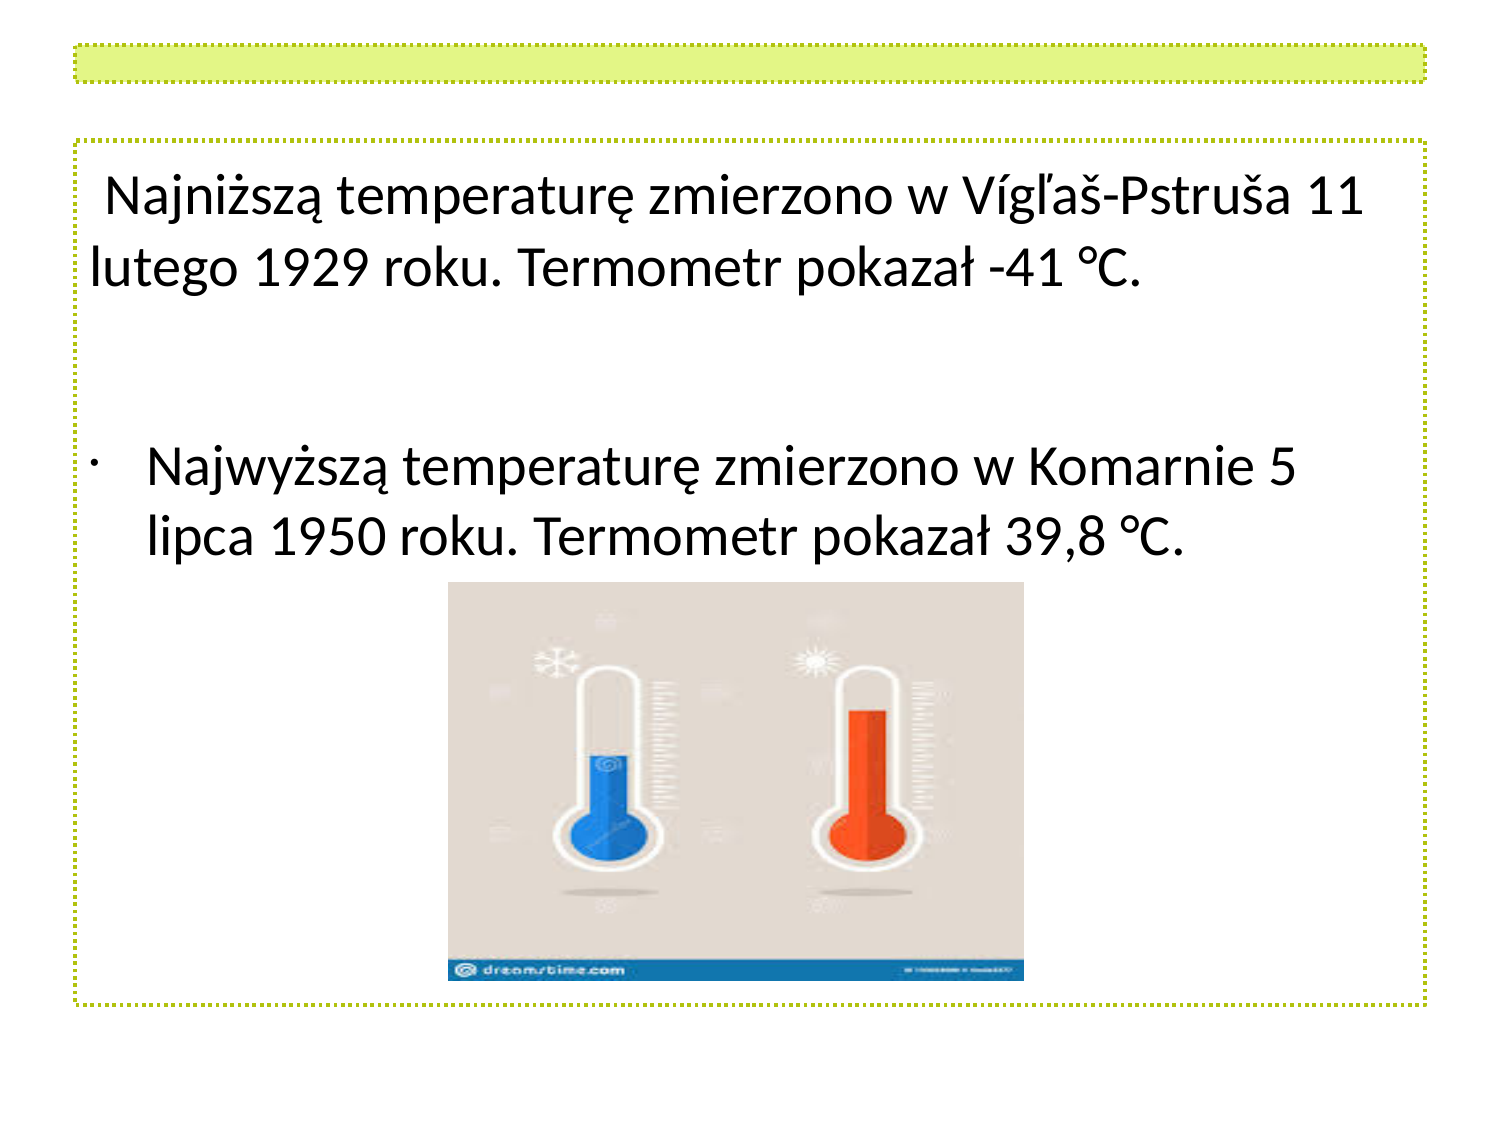

#
 Najniższą temperaturę zmierzono w Vígľaš-Pstruša 11 lutego 1929 roku. Termometr pokazał -41 °C.
Najwyższą temperaturę zmierzono w Komarnie 5 lipca 1950 roku. Termometr pokazał 39,8 °C.